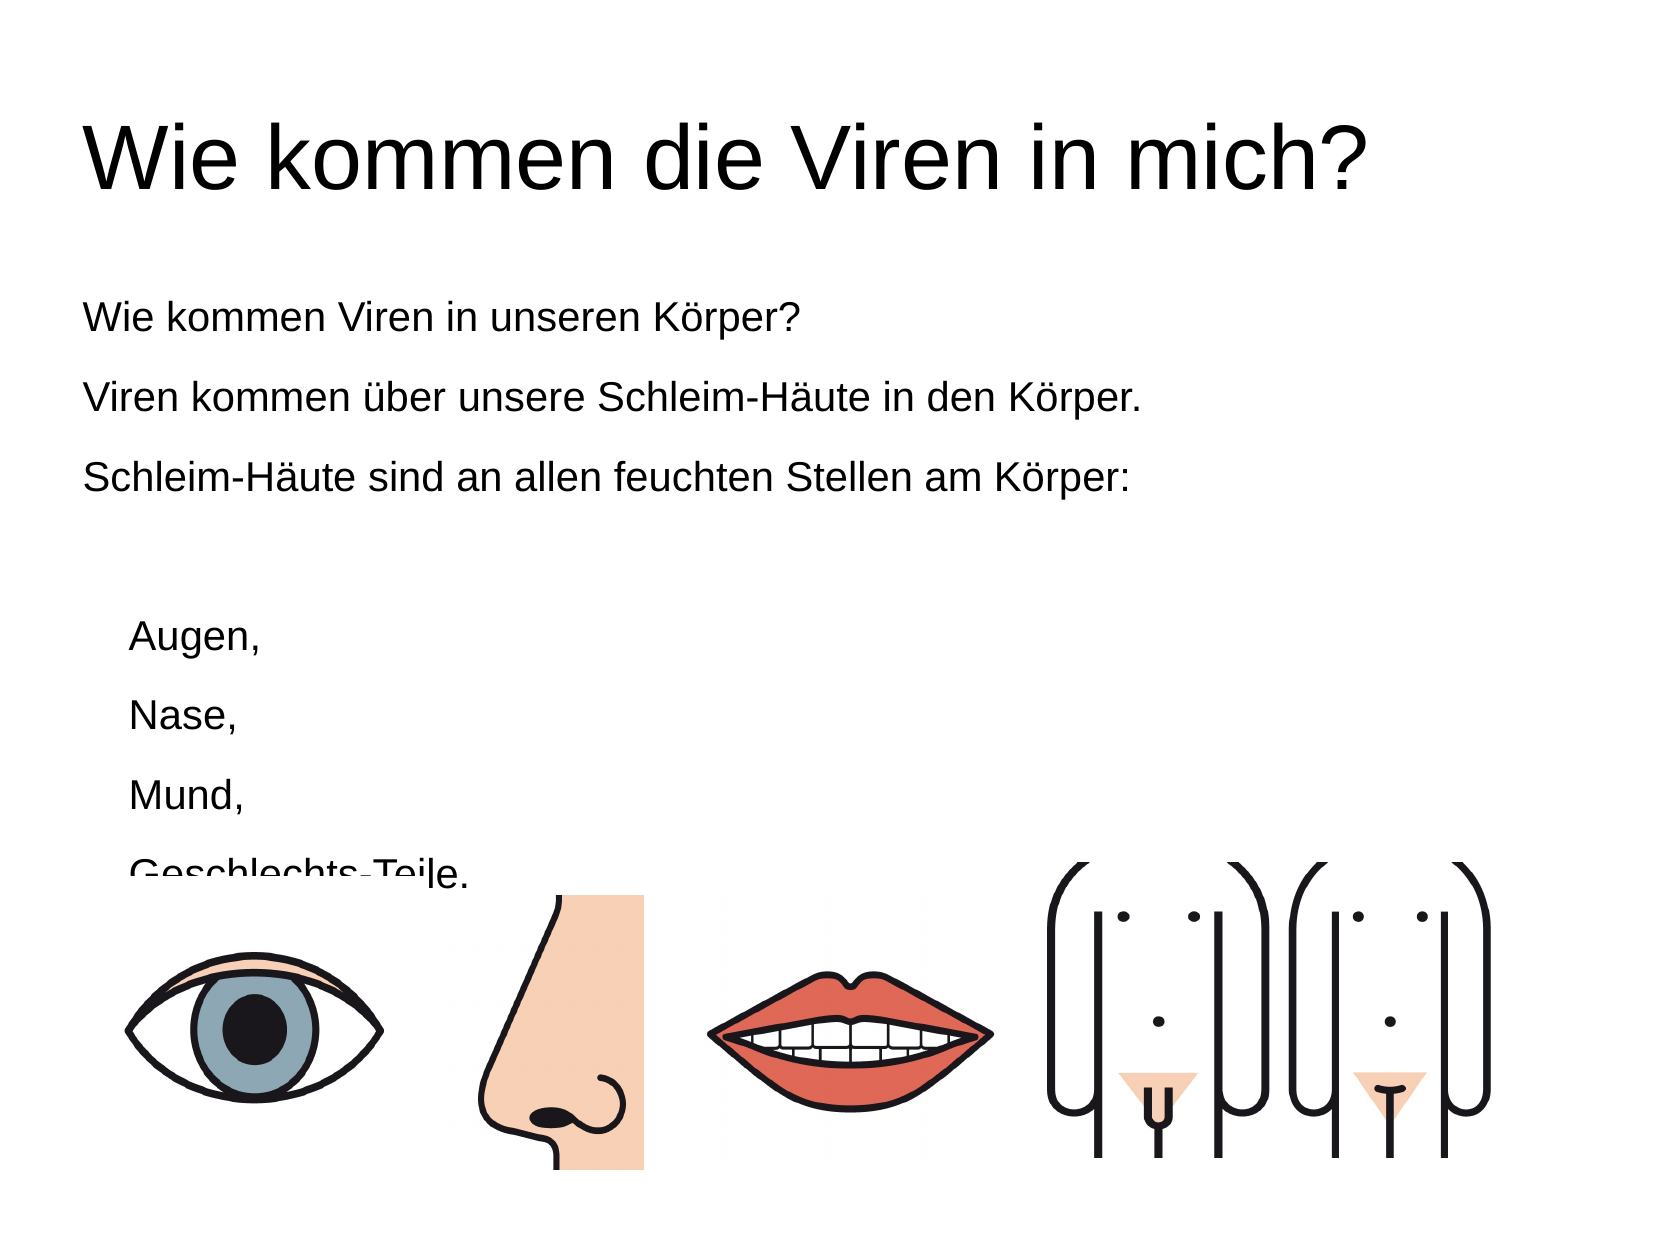

# Wie kommen die Viren in mich?
Wie kommen Viren in unseren Körper?
Viren kommen über unsere Schleim-Häute in den Körper.
Schleim-Häute sind an allen feuchten Stellen am Körper:
 Augen,
 Nase,
 Mund,
 Geschlechts-Teile.